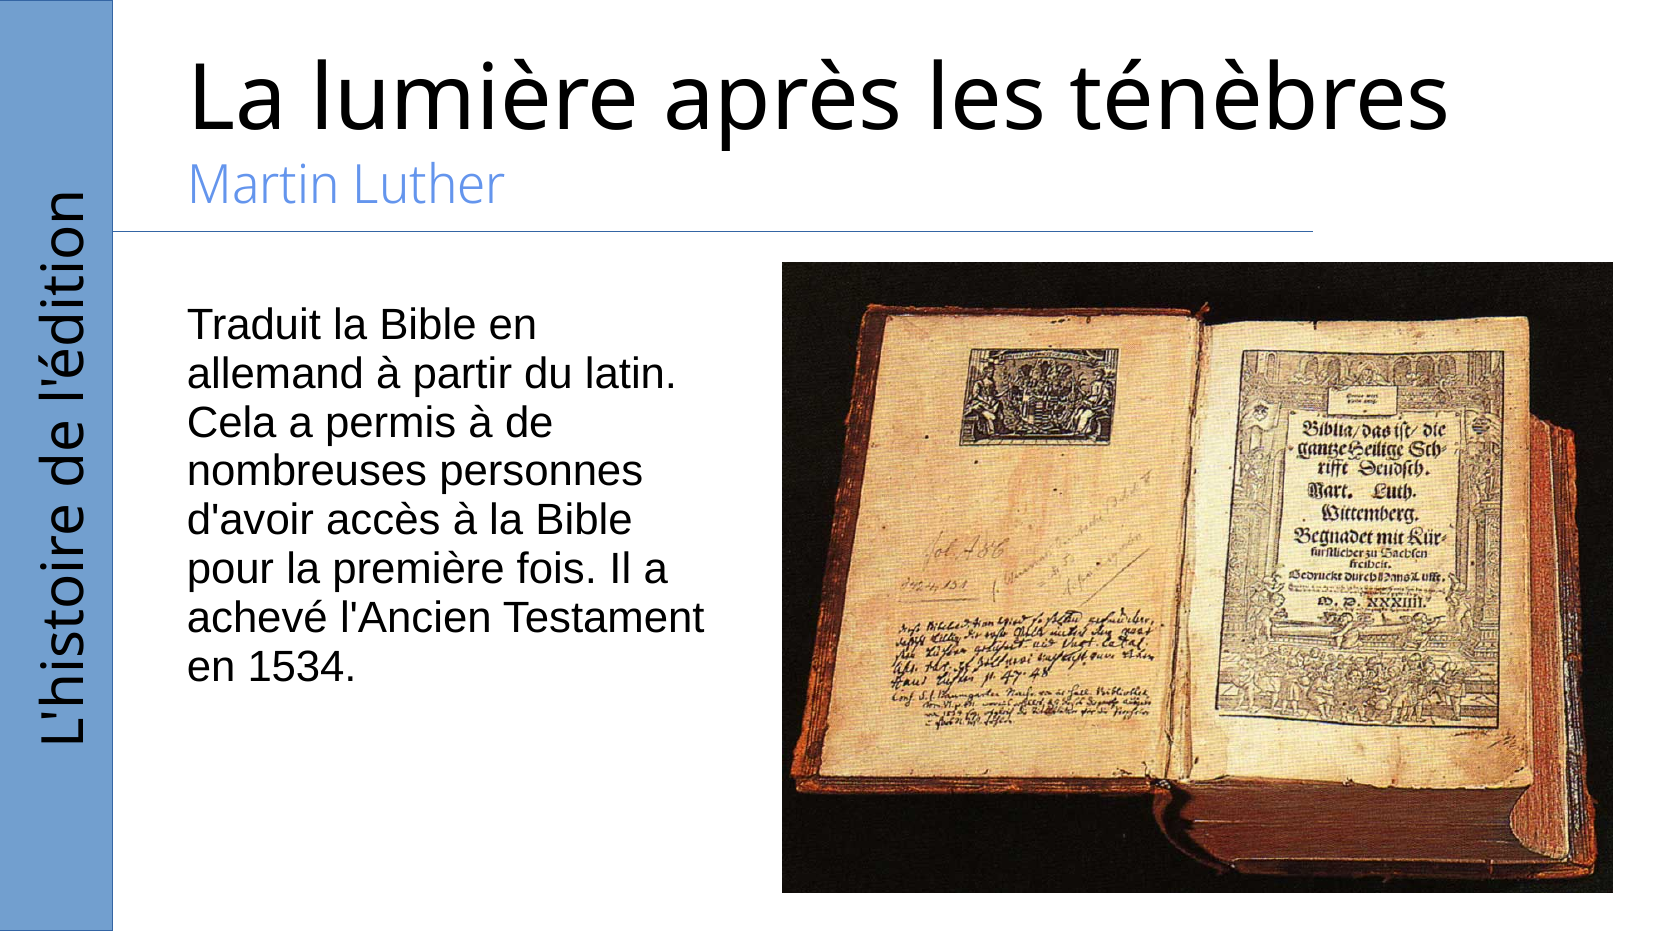

# La lumière après les ténèbres
Martin Luther
Traduit la Bible en allemand à partir du latin. Cela a permis à de nombreuses personnes d'avoir accès à la Bible pour la première fois. Il a achevé l'Ancien Testament en 1534.
L'histoire de l'édition